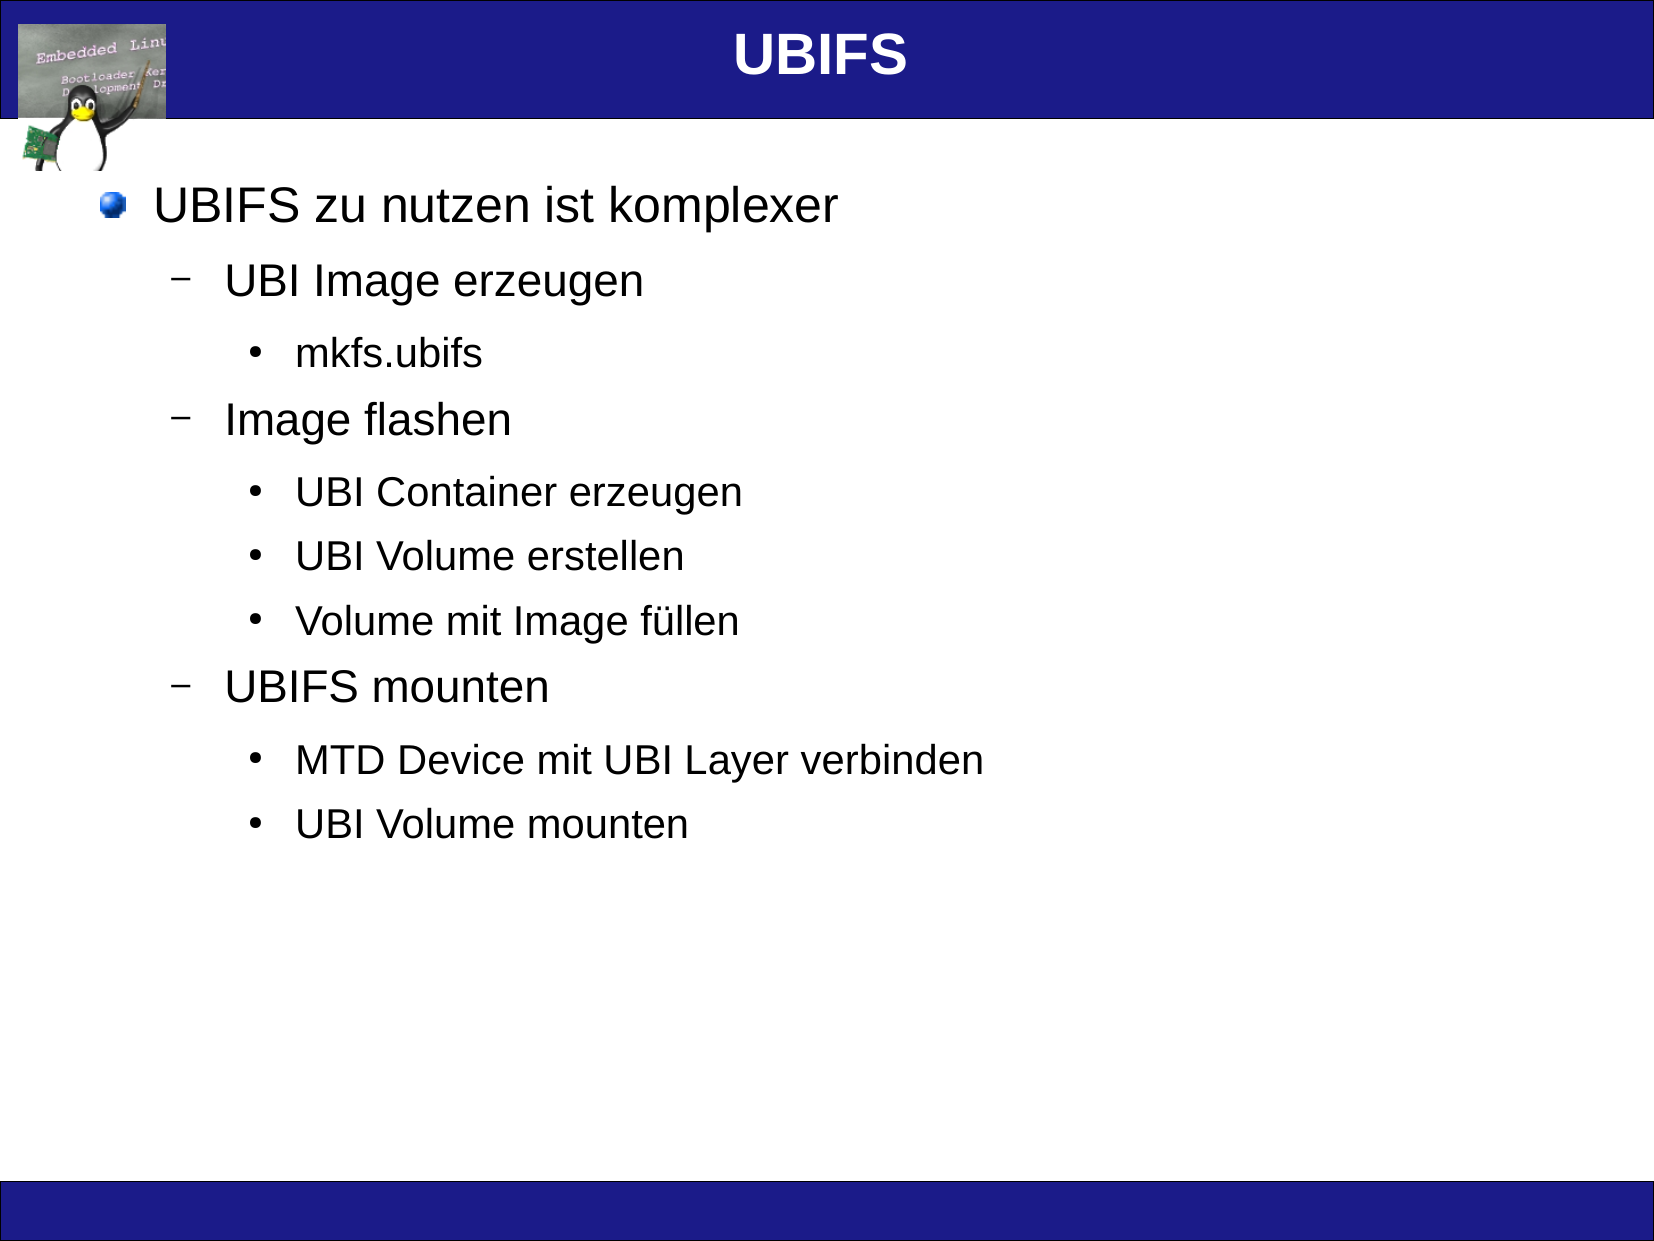

# UBIFS
UBIFS zu nutzen ist komplexer
UBI Image erzeugen
mkfs.ubifs
Image flashen
UBI Container erzeugen
UBI Volume erstellen
Volume mit Image füllen
UBIFS mounten
MTD Device mit UBI Layer verbinden
UBI Volume mounten